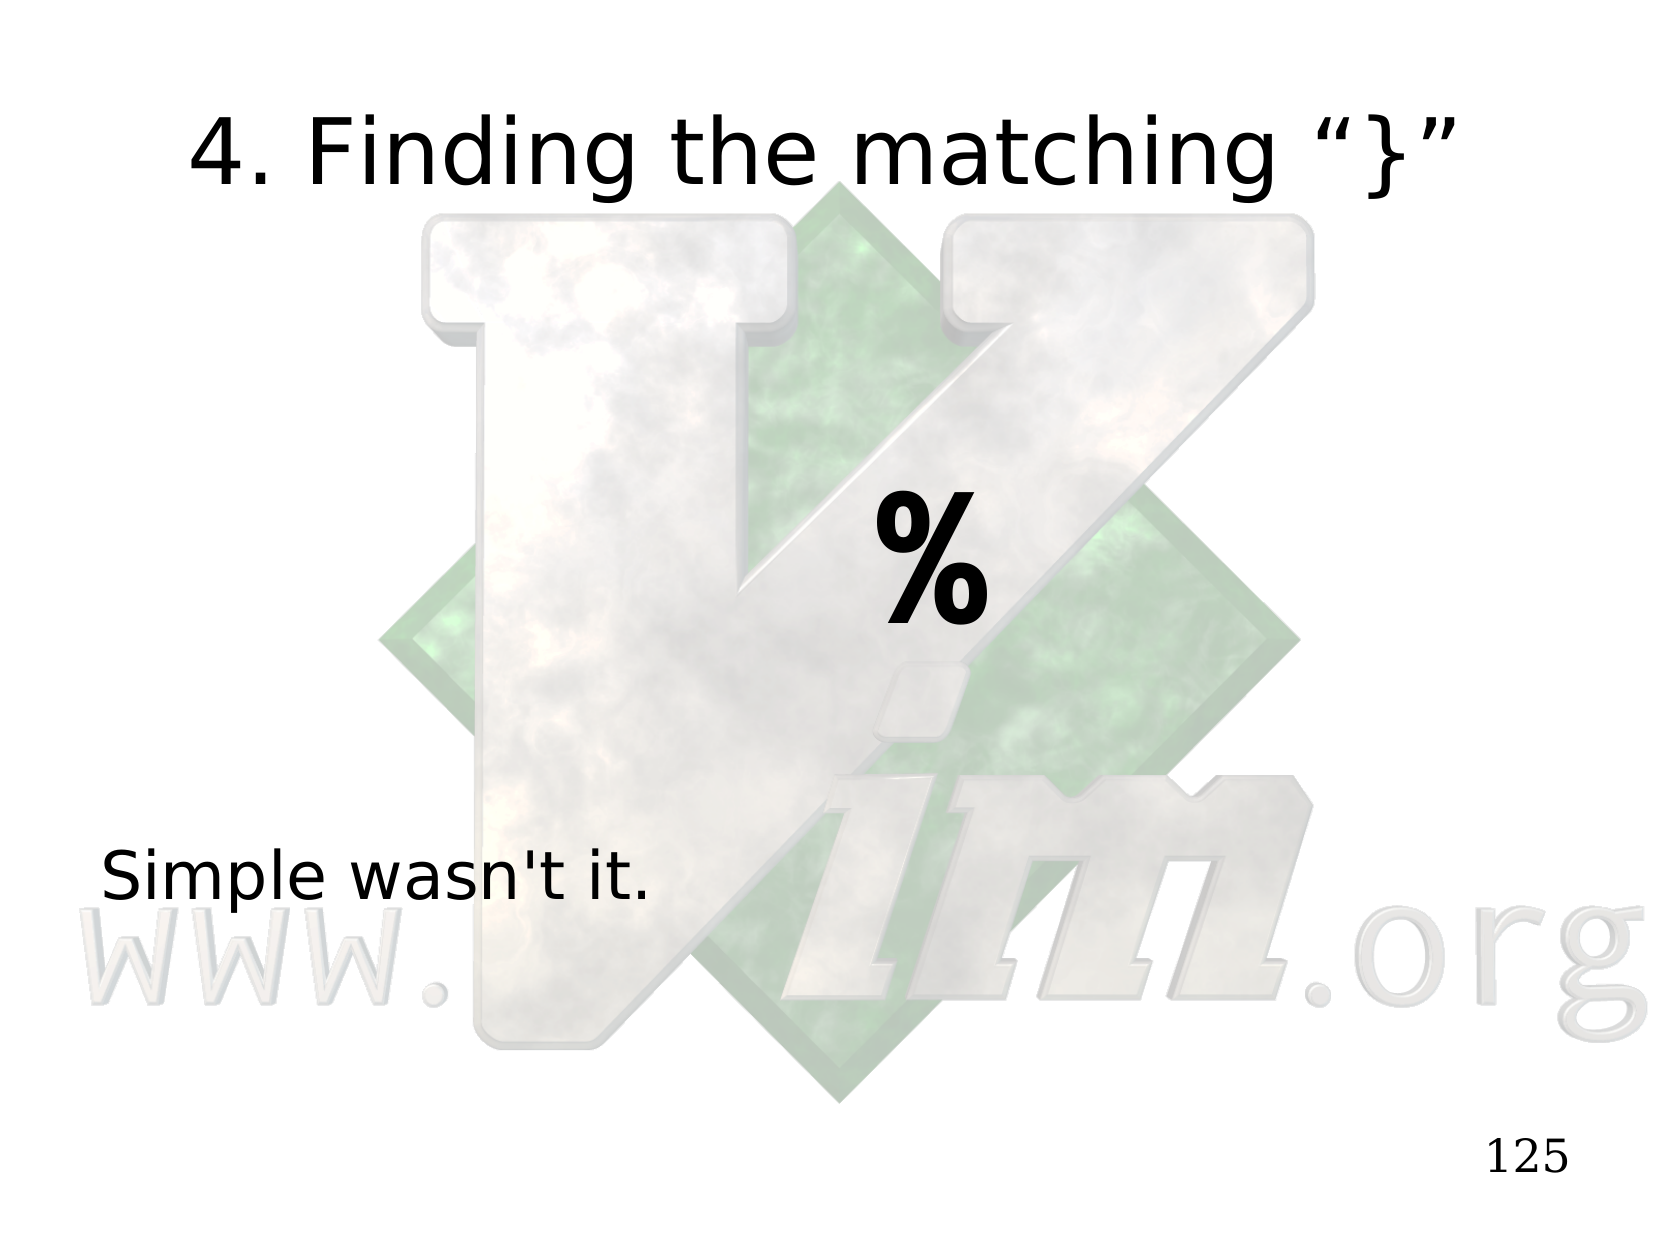

# 4. Finding the matching “}”
 %
Simple wasn't it.
125